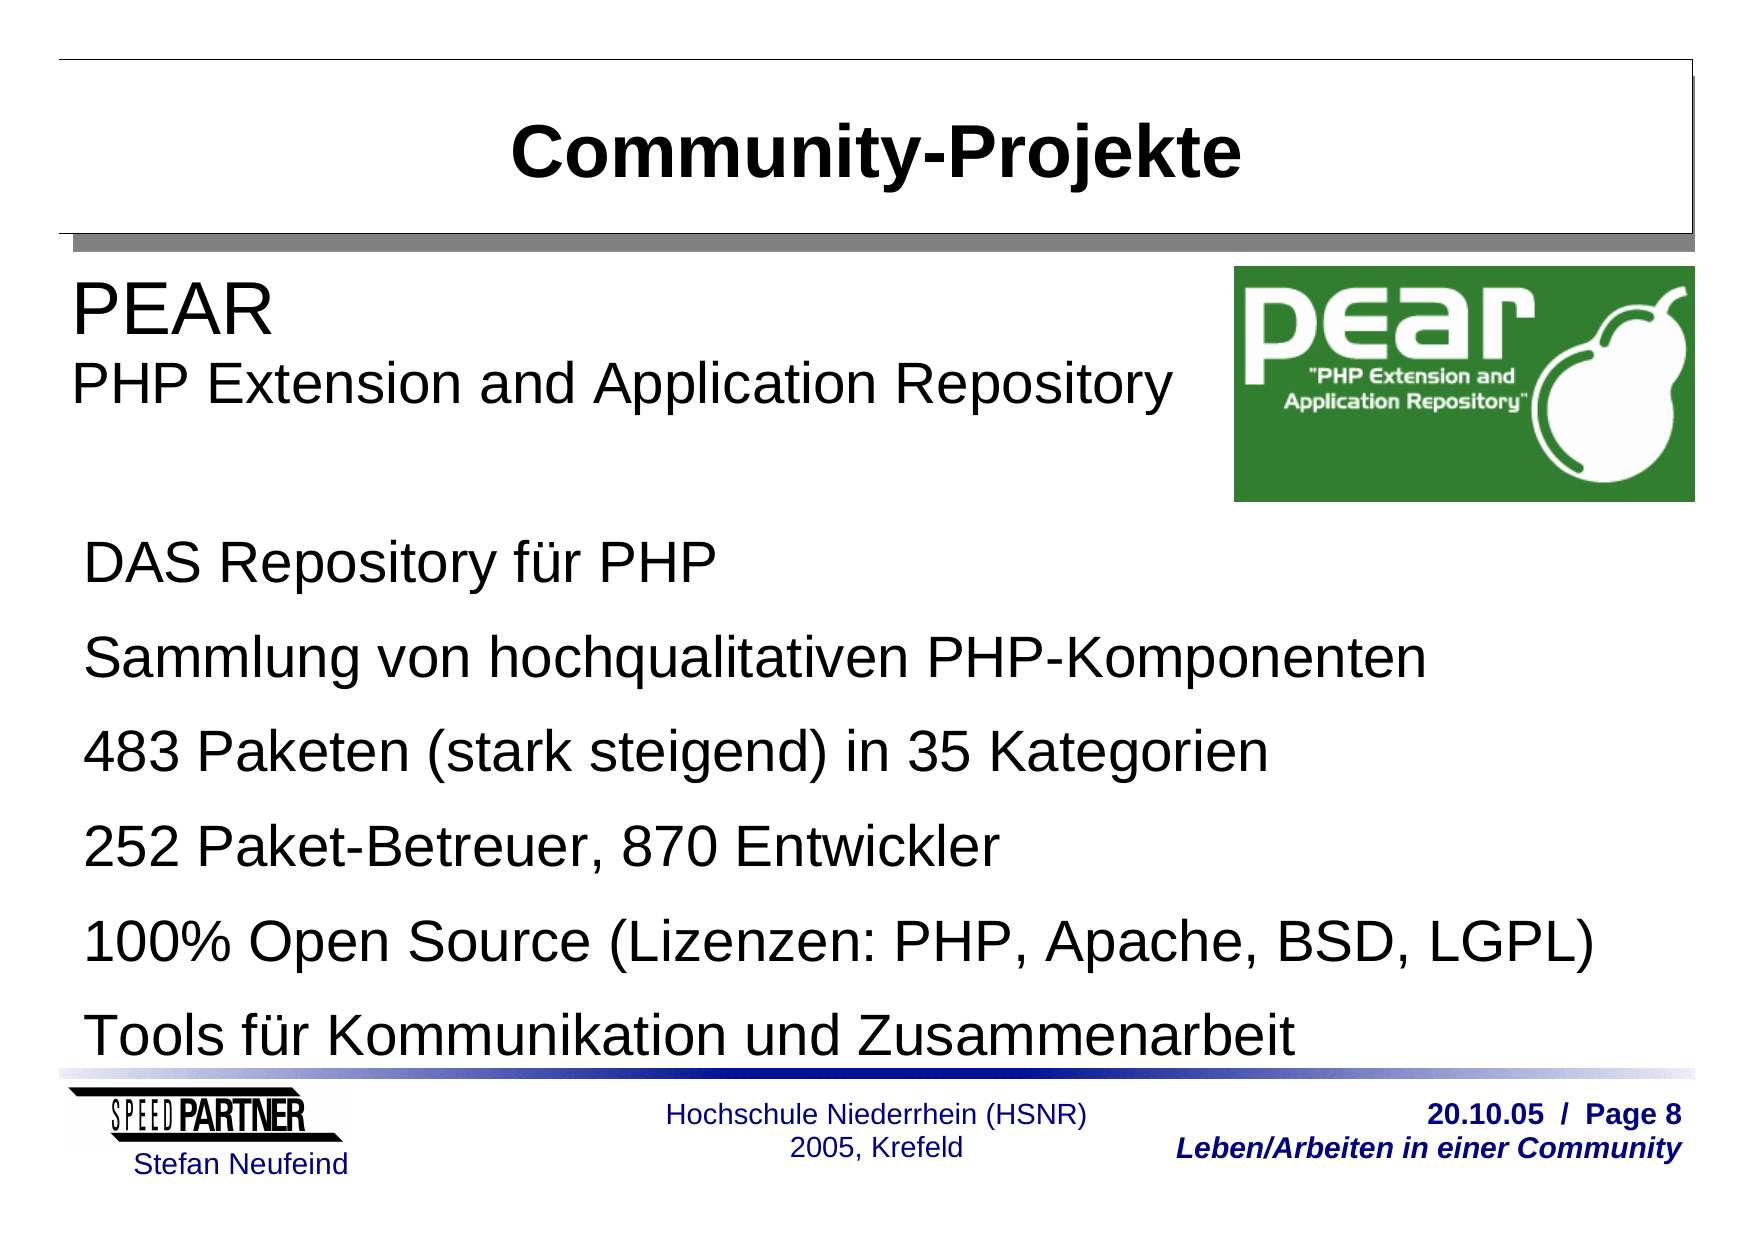

# Community-Projekte
PEAR
PHP Extension and Application Repository
DAS Repository für PHP
Sammlung von hochqualitativen PHP-Komponenten
483 Paketen (stark steigend) in 35 Kategorien
252 Paket-Betreuer, 870 Entwickler
100% Open Source (Lizenzen: PHP, Apache, BSD, LGPL)
Tools für Kommunikation und Zusammenarbeit